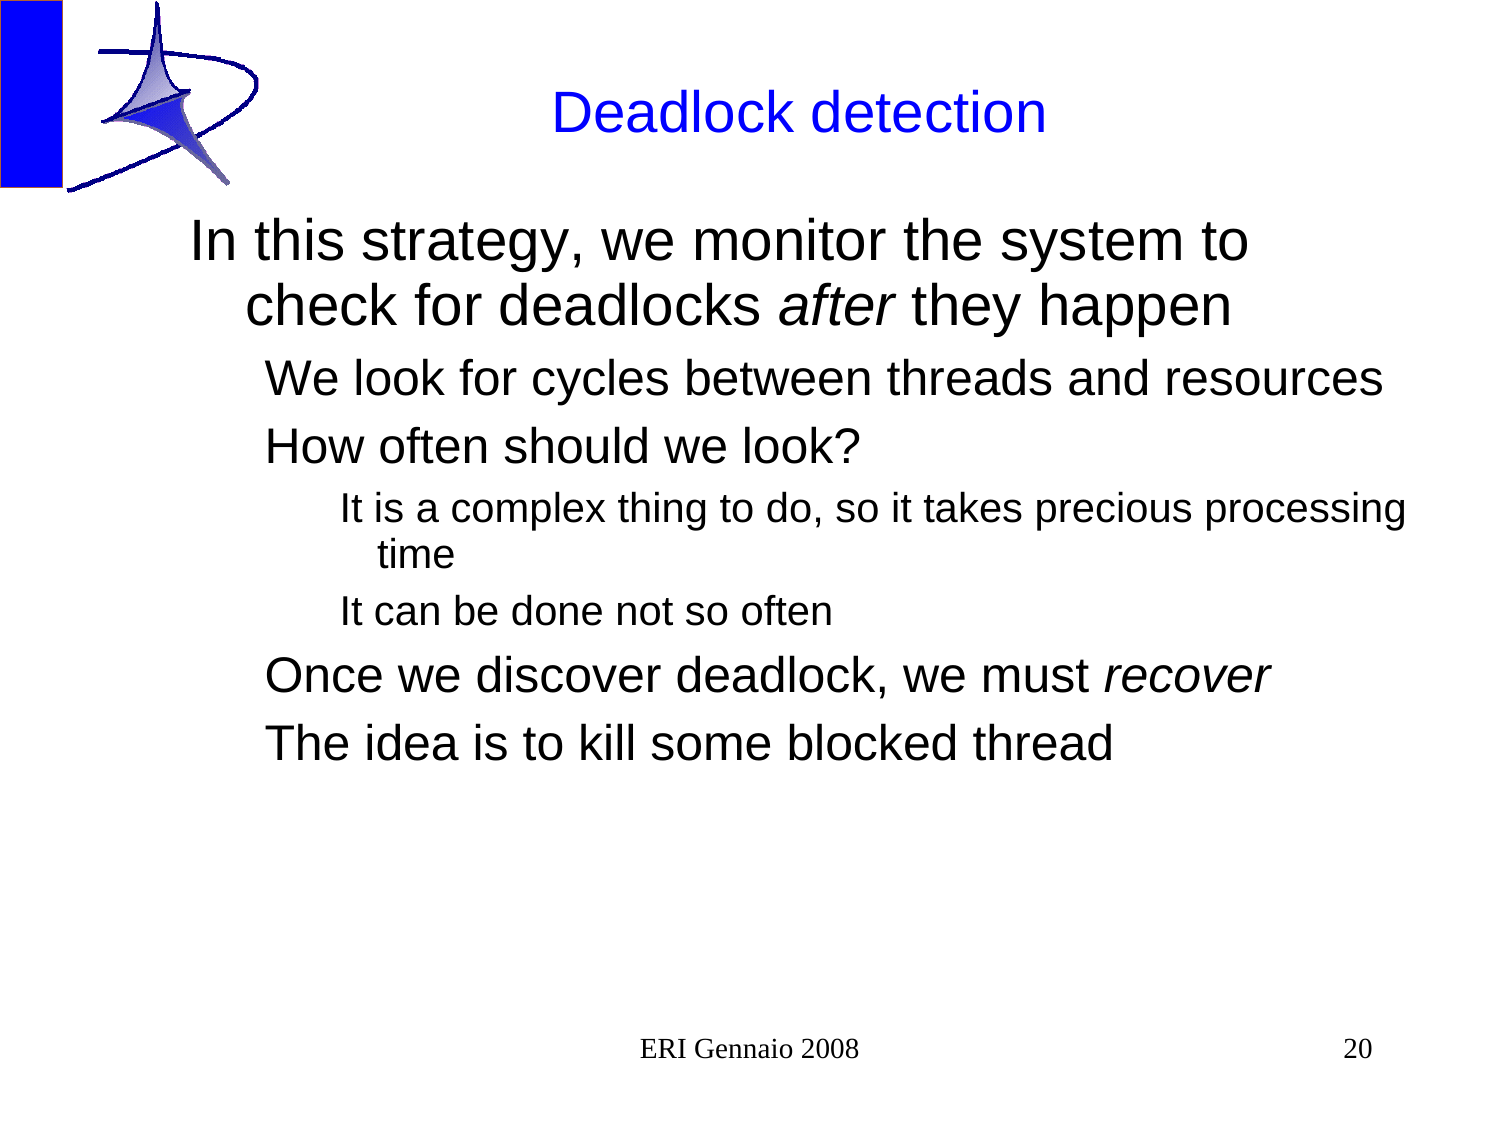

# Deadlock detection
In this strategy, we monitor the system to check for deadlocks after they happen
We look for cycles between threads and resources
How often should we look?
It is a complex thing to do, so it takes precious processing time
It can be done not so often
Once we discover deadlock, we must recover
The idea is to kill some blocked thread
ERI Gennaio 2008
20